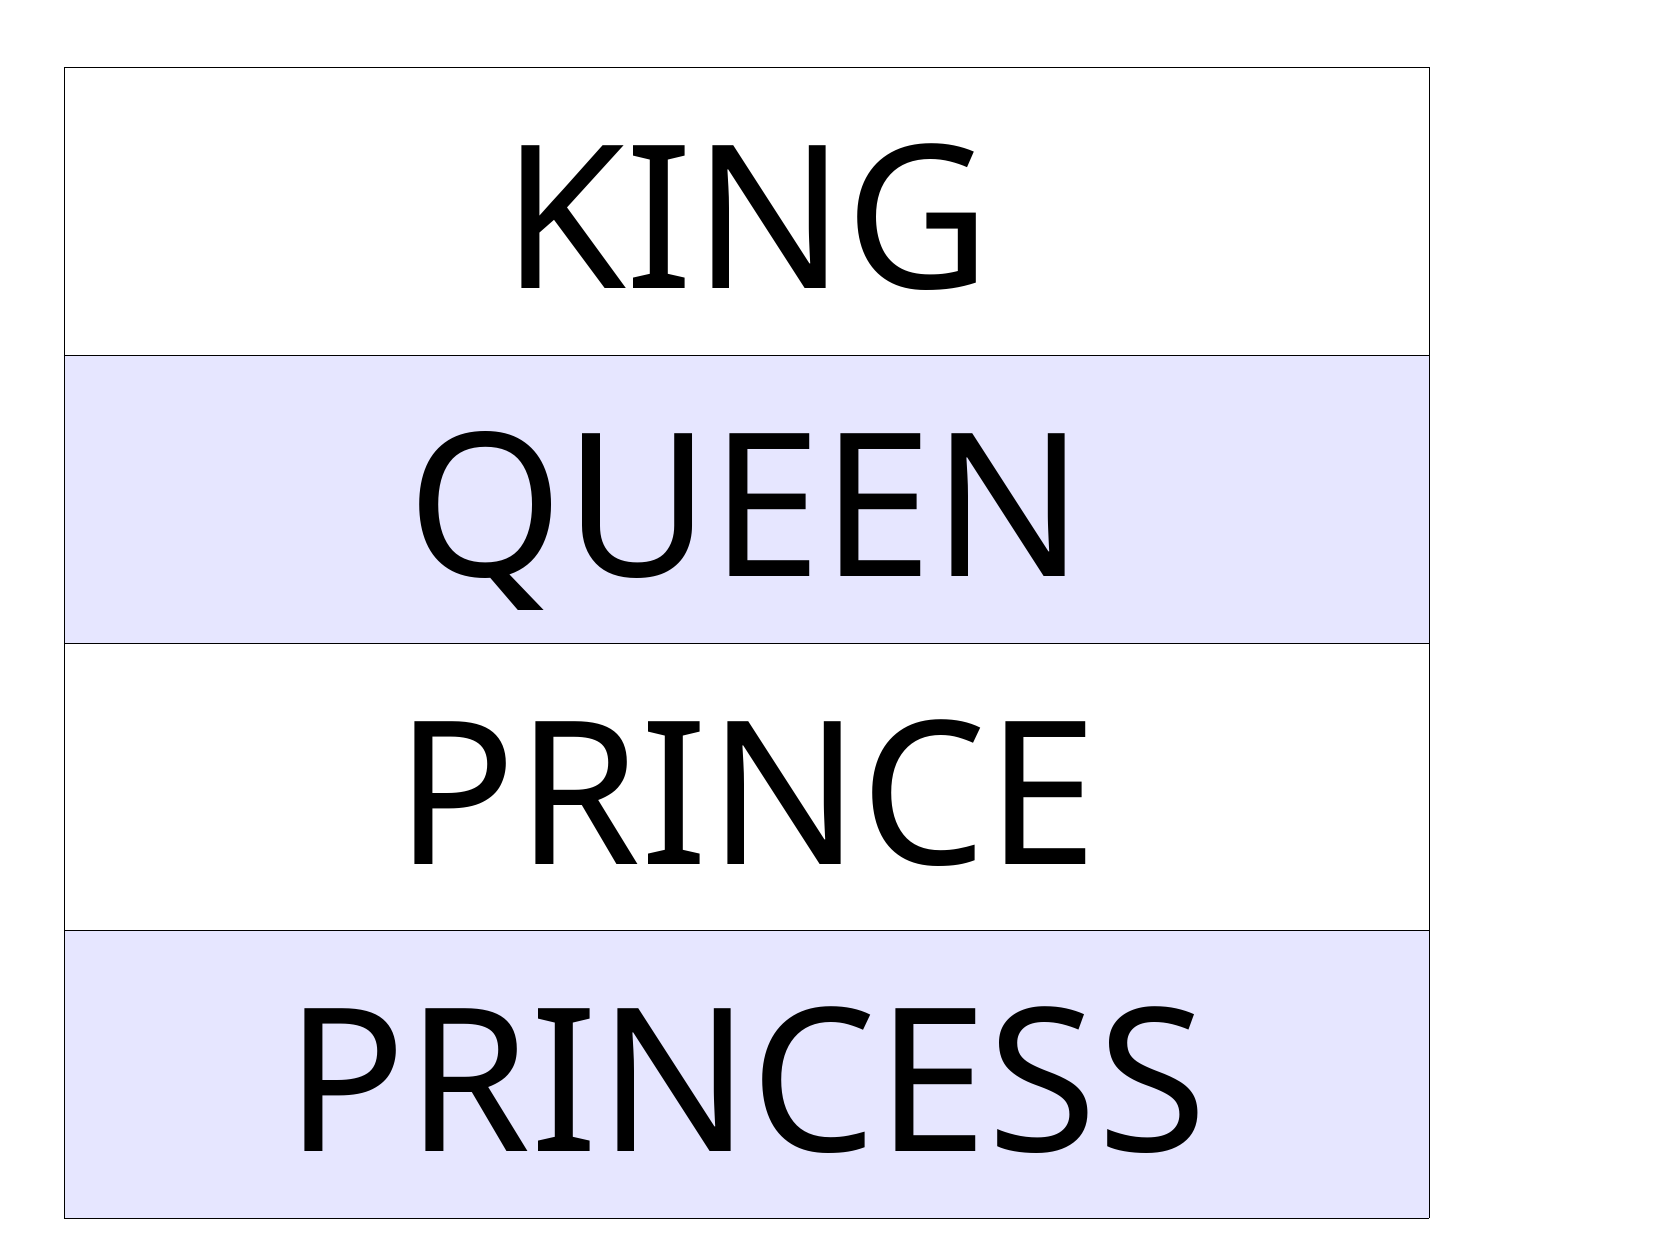

| KING |
| --- |
| QUEEN |
| PRINCE |
| PRINCESS |